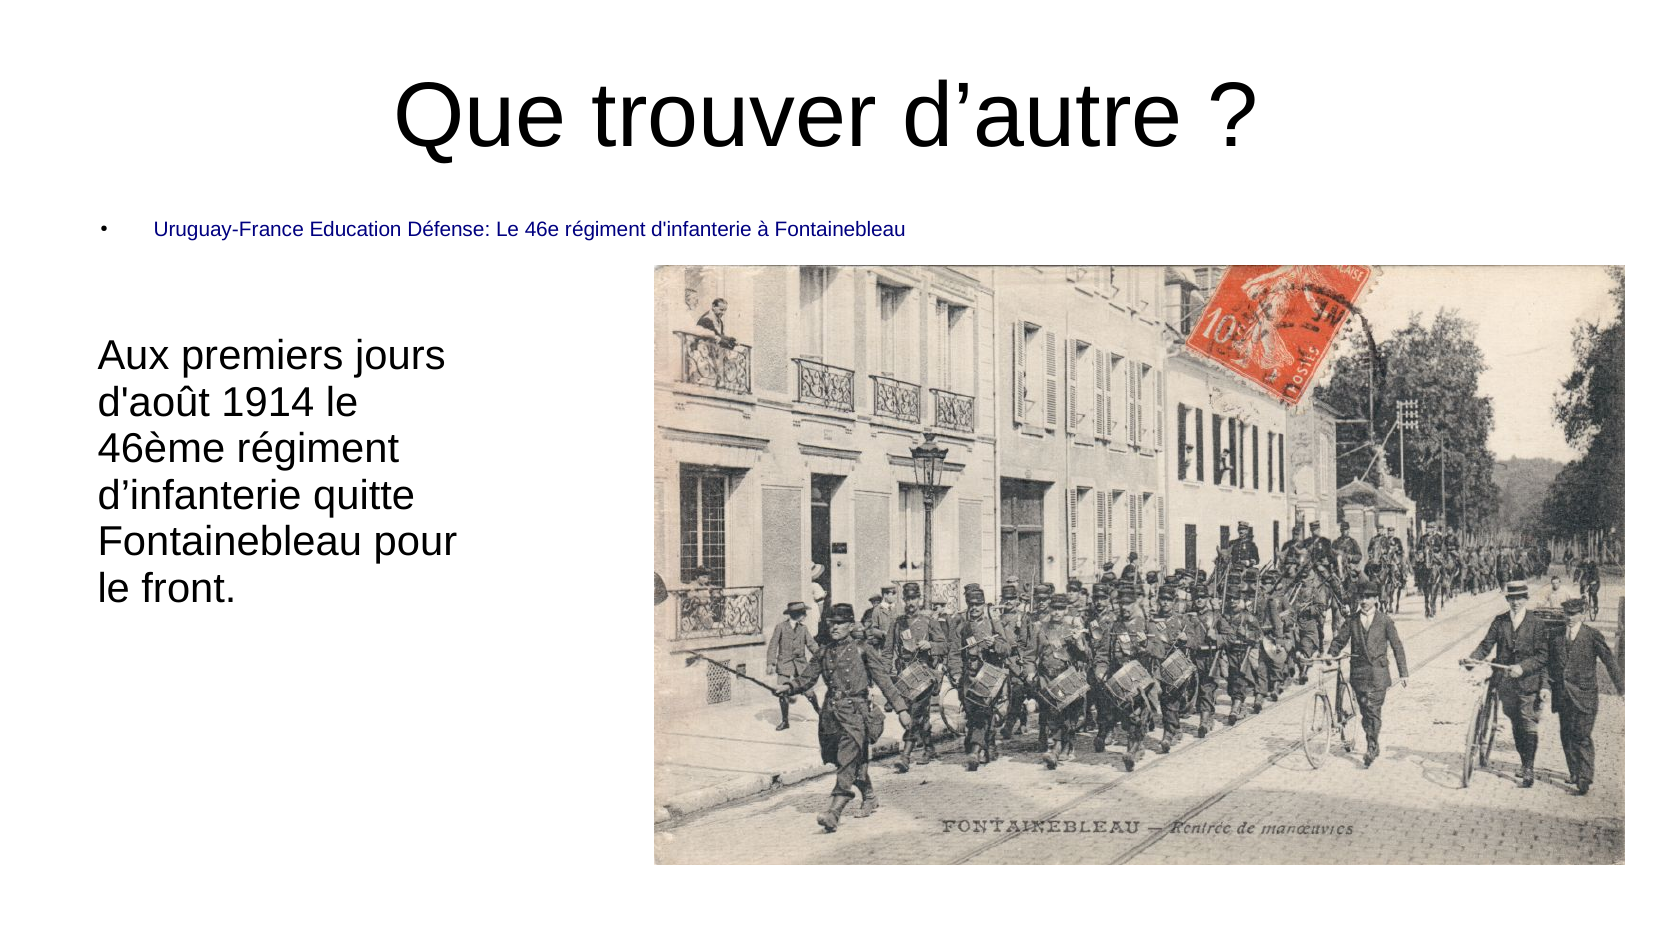

# Que trouver d’autre ?
Uruguay-France Education Défense: Le 46e régiment d'infanterie à Fontainebleau
Aux premiers jours d'août 1914 le 46ème régiment d’infanterie quitte Fontainebleau pour le front.